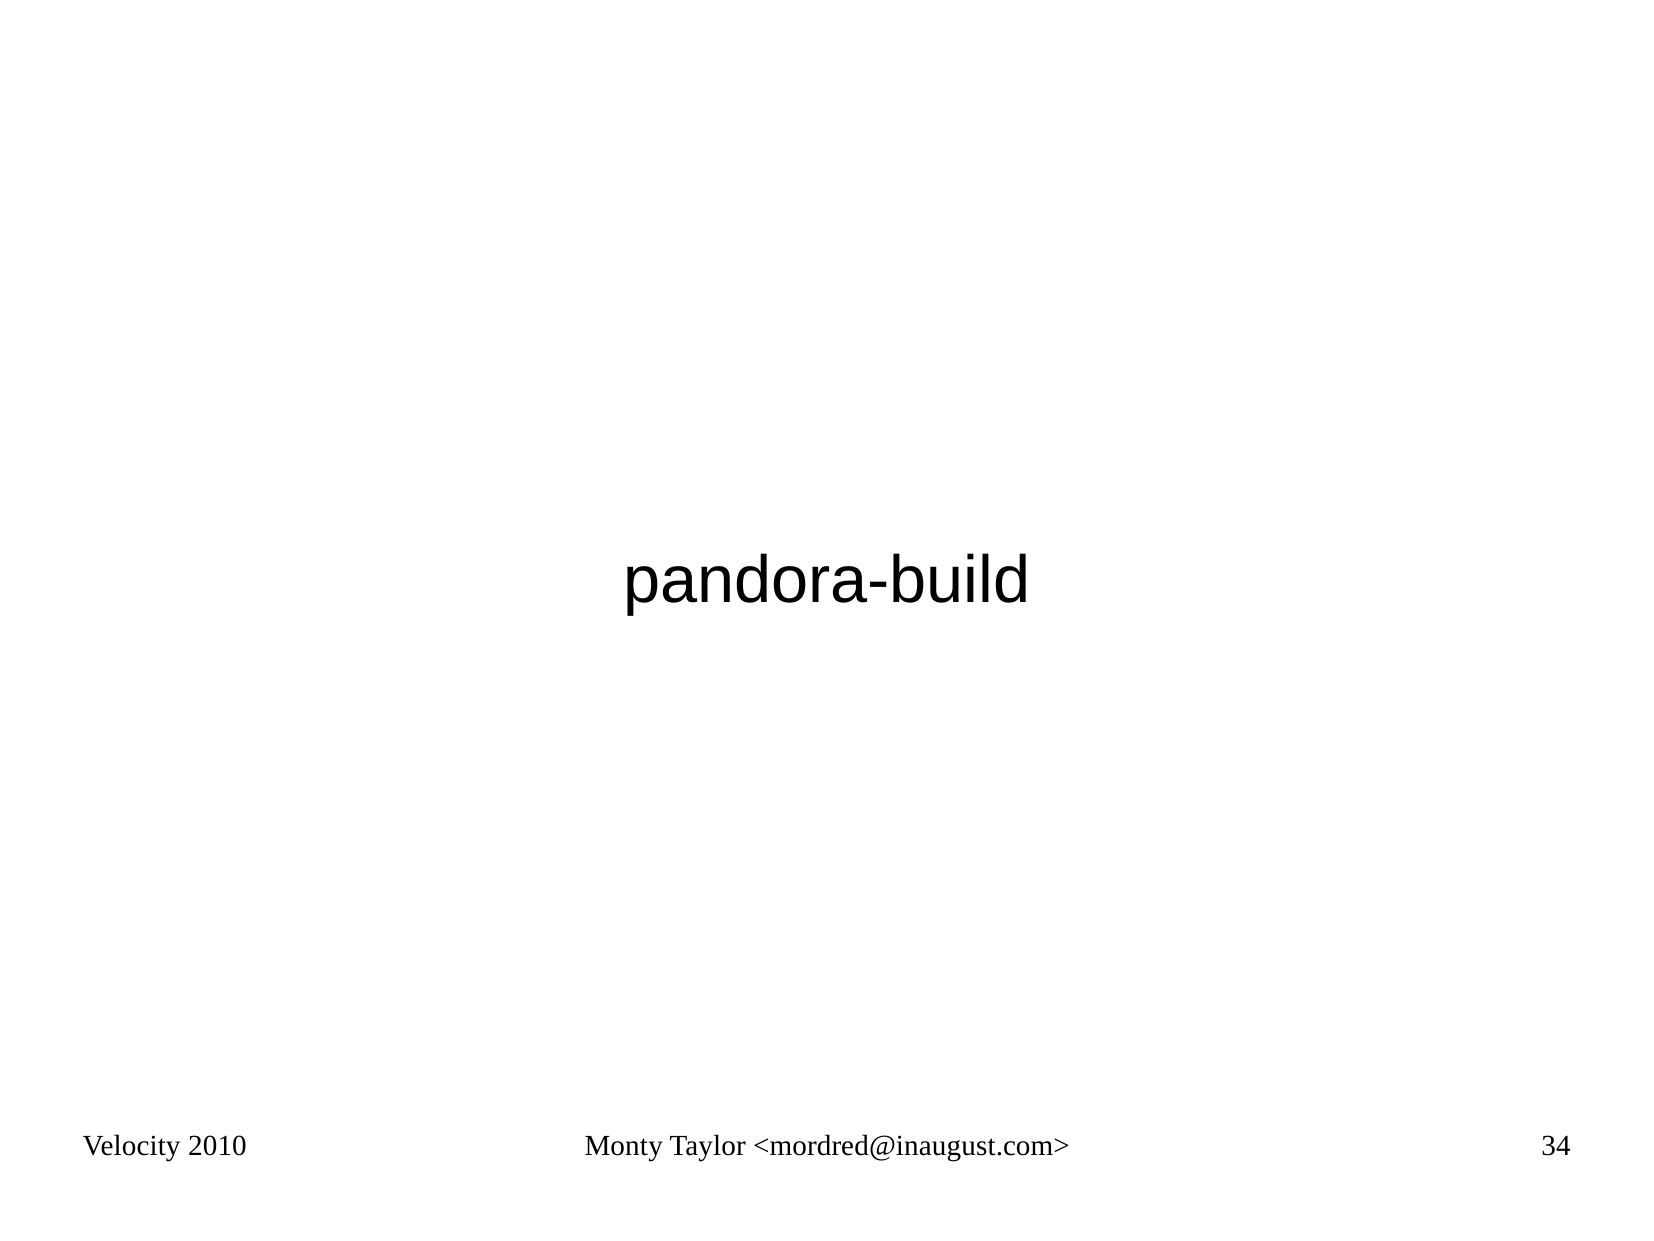

# pandora-build
Velocity 2010
Monty Taylor <mordred@inaugust.com>
34